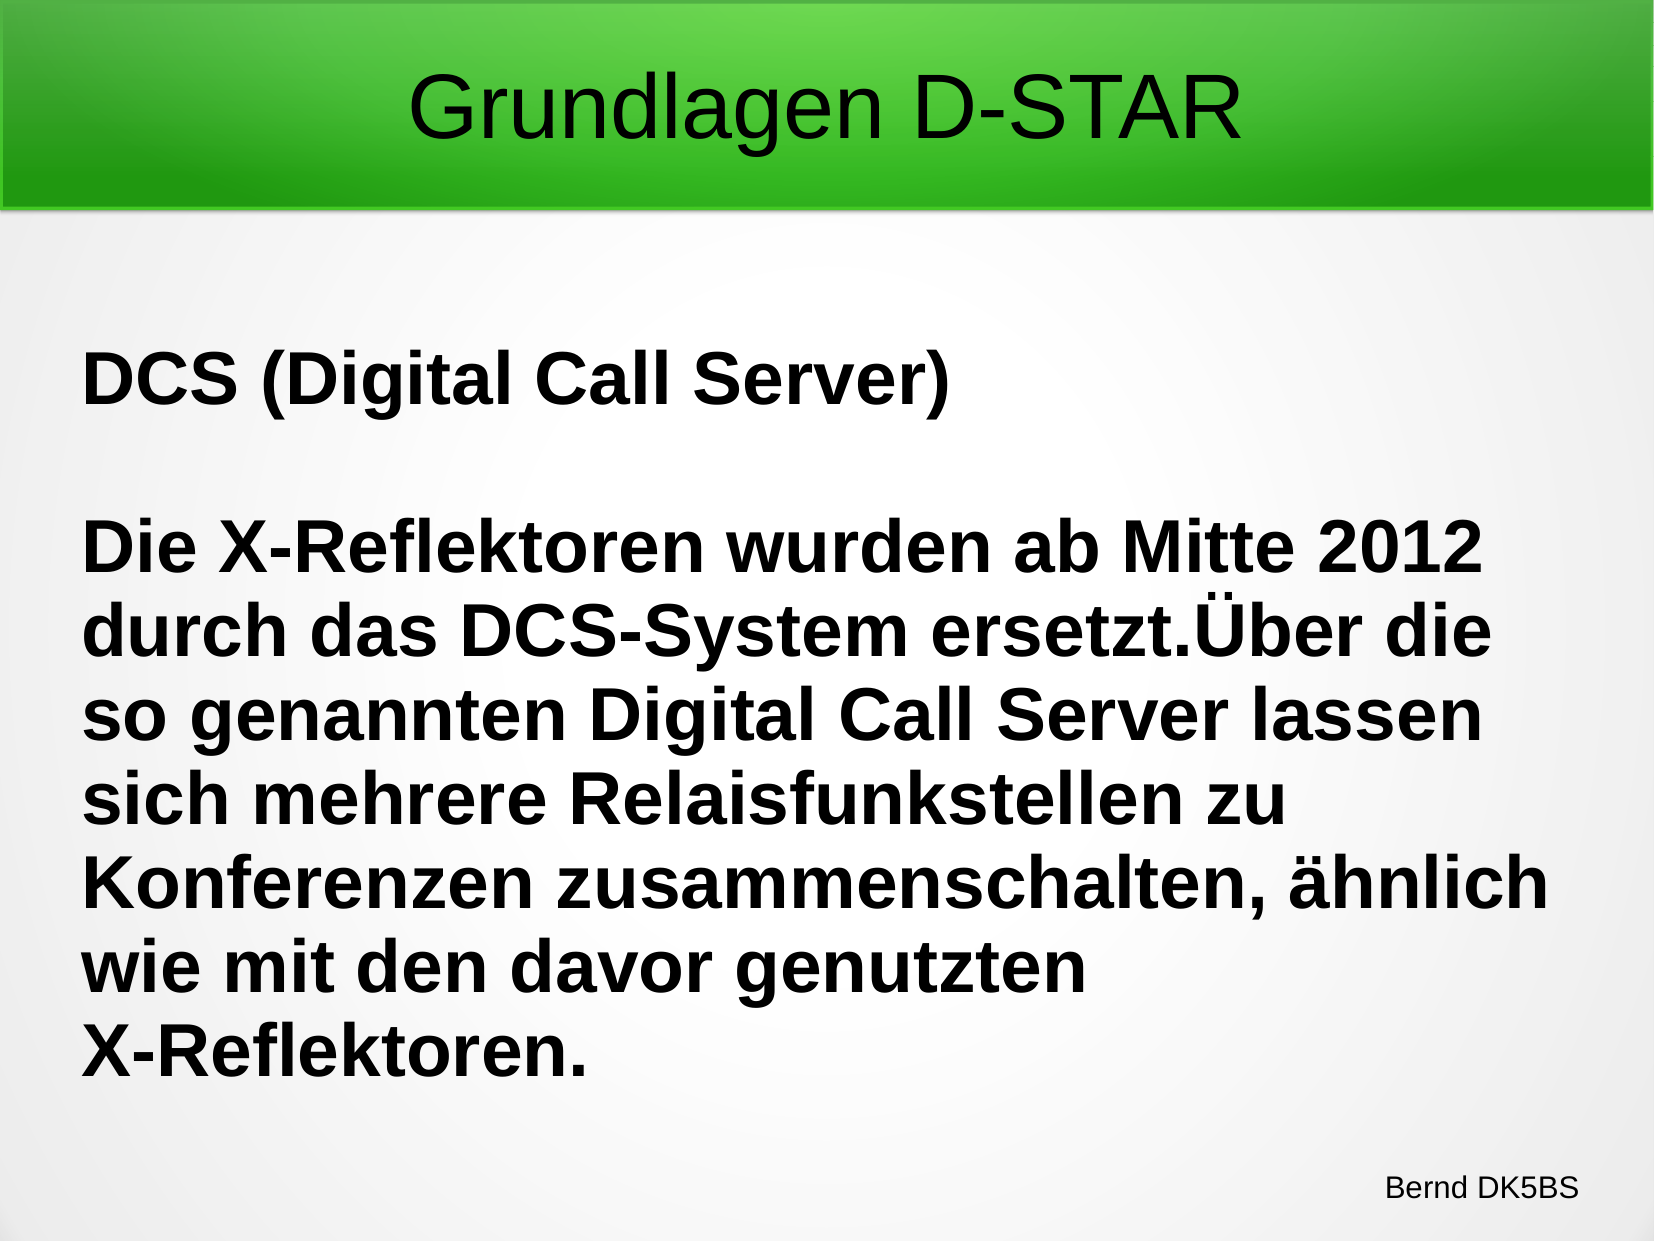

# Grundlagen D-STAR
DCS (Digital Call Server)
Die X-Reflektoren wurden ab Mitte 2012 durch das DCS-System ersetzt.Über die so genannten Digital Call Server lassen sich mehrere Relaisfunkstellen zu Konferenzen zusammenschalten, ähnlich wie mit den davor genutzten X-Reflektoren.
Bernd DK5BS